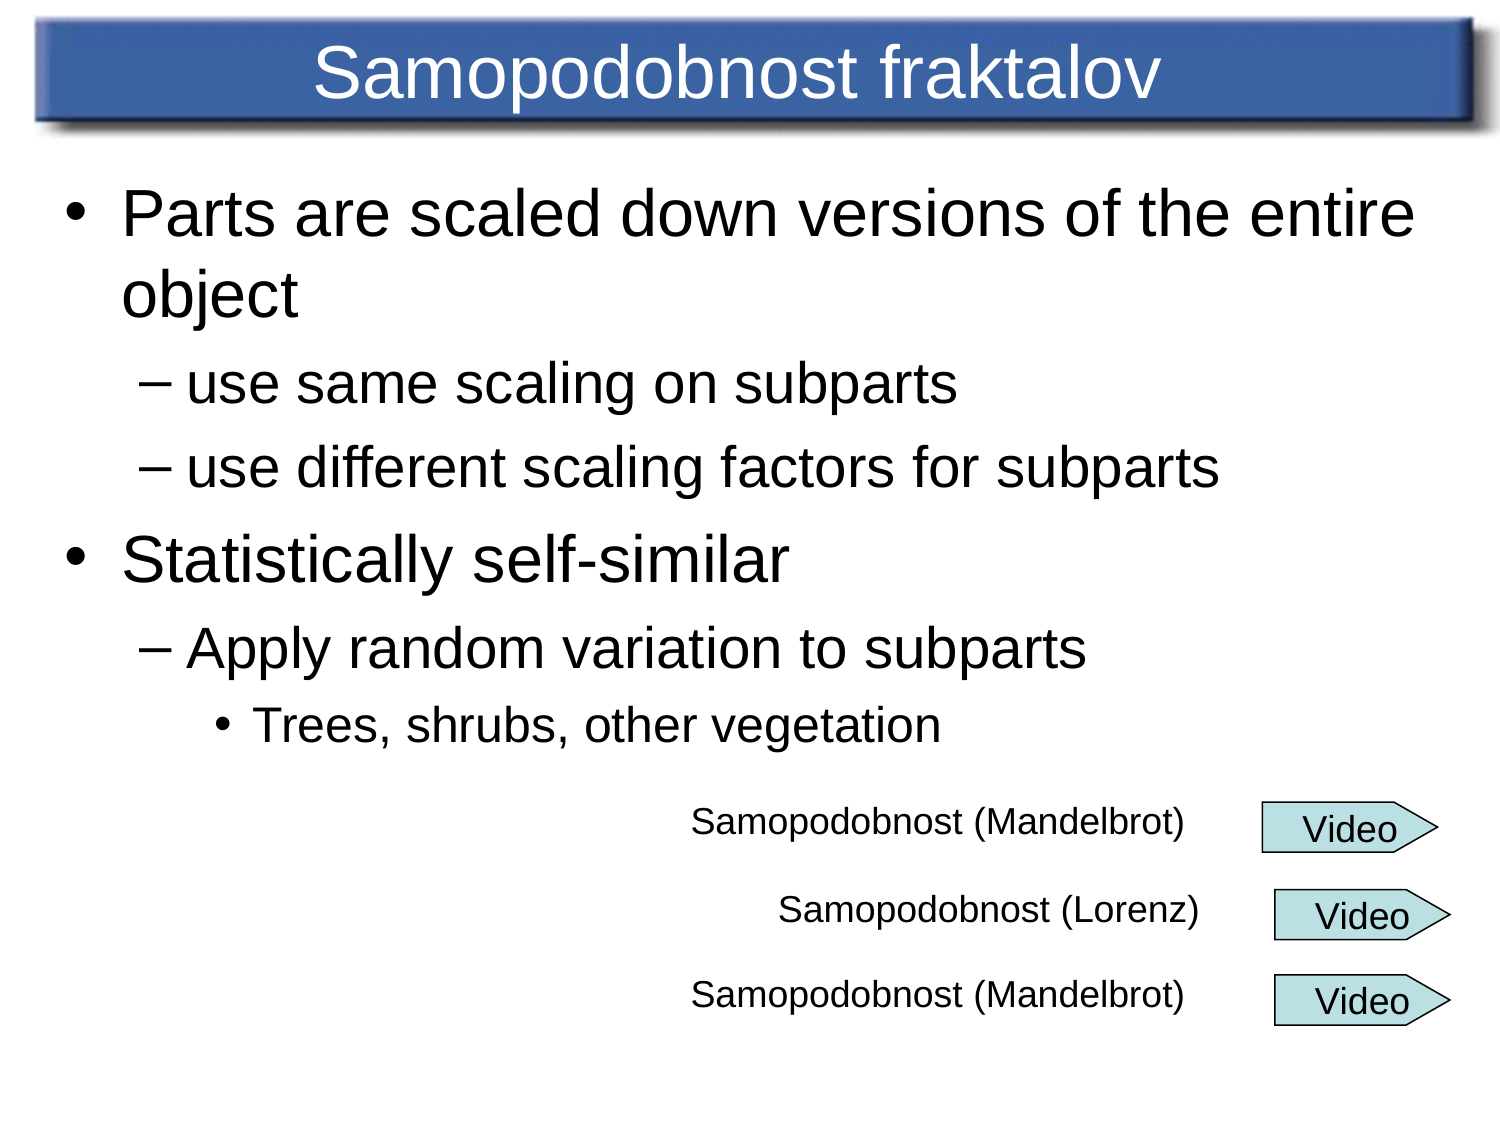

# Samopodobnost fraktalov
Parts are scaled down versions of the entire object
use same scaling on subparts
use different scaling factors for subparts
Statistically self-similar
Apply random variation to subparts
Trees, shrubs, other vegetation
Samopodobnost (Mandelbrot)
Video
Samopodobnost (Lorenz)
Video
Samopodobnost (Mandelbrot)
Video